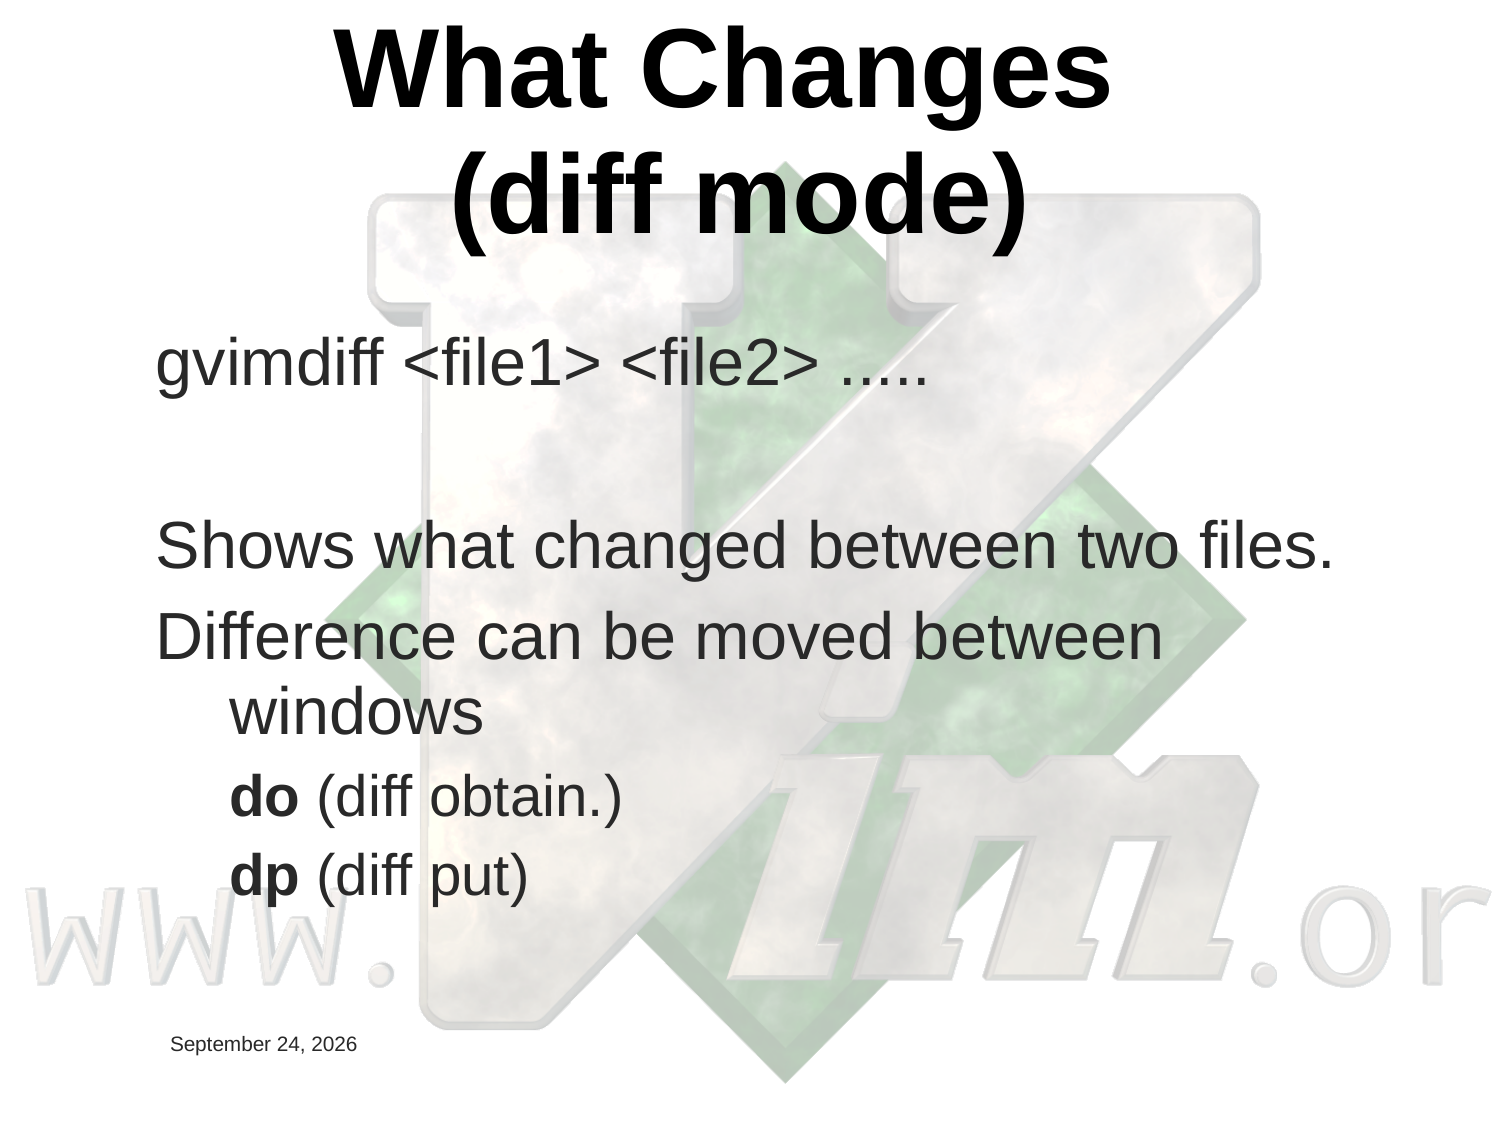

# What Changes (diff mode)
gvimdiff <file1> <file2> .....
Shows what changed between two files.
Difference can be moved between windows
do (diff obtain.)
dp (diff put)